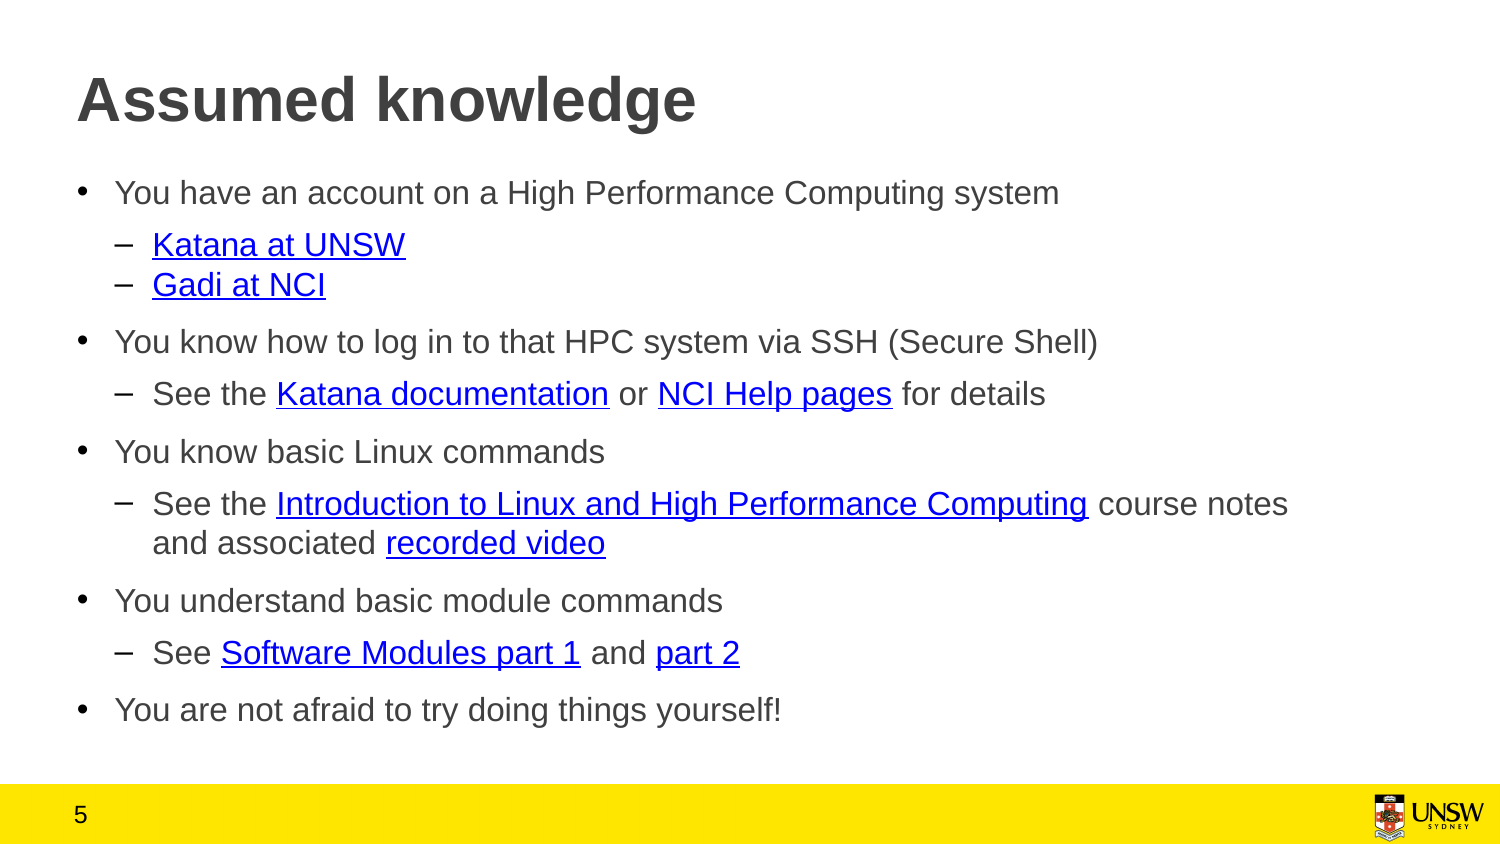

# Assumed knowledge
You have an account on a High Performance Computing system
Katana at UNSW
Gadi at NCI
You know how to log in to that HPC system via SSH (Secure Shell)
See the Katana documentation or NCI Help pages for details
You know basic Linux commands
See the Introduction to Linux and High Performance Computing course notes
and associated recorded video
You understand basic module commands
See Software Modules part 1 and part 2
You are not afraid to try doing things yourself!